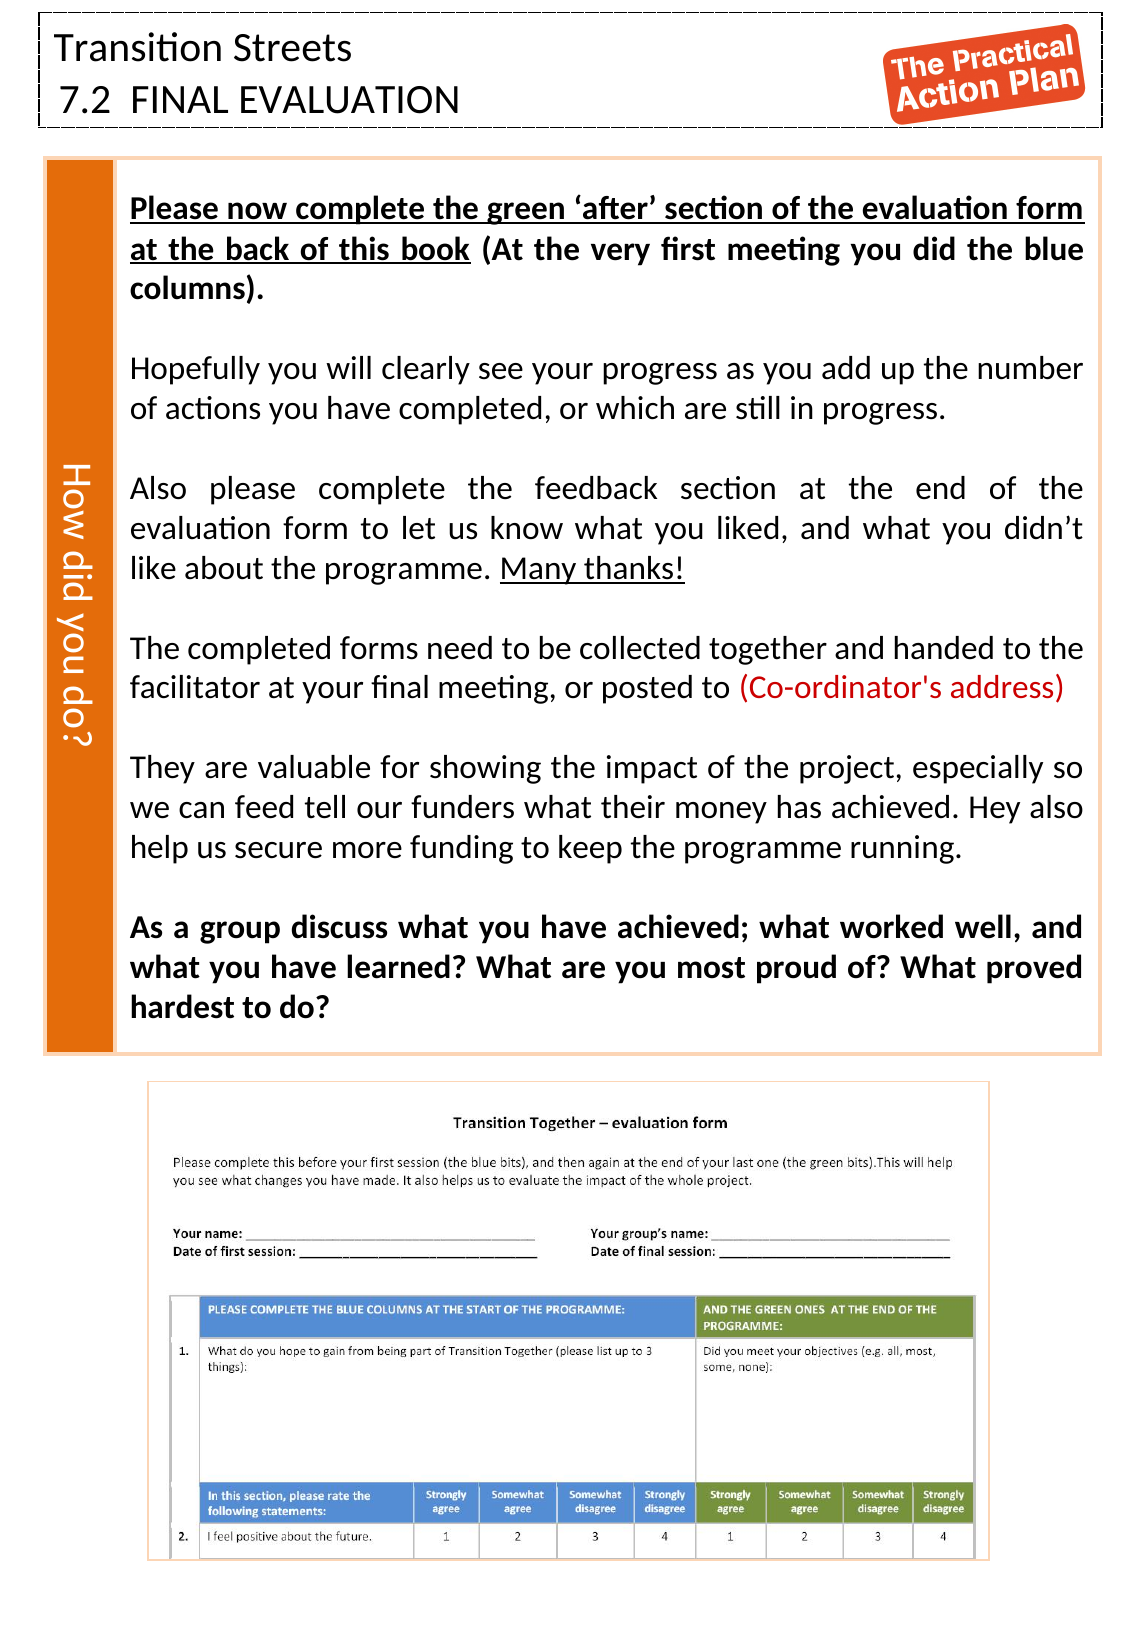

7.2 FINAL EVALUATION
How did you do?
Please now complete the green ‘after’ section of the evaluation form at the back of this book (At the very first meeting you did the blue columns).
Hopefully you will clearly see your progress as you add up the number of actions you have completed, or which are still in progress.
Also please complete the feedback section at the end of the evaluation form to let us know what you liked, and what you didn’t like about the programme. Many thanks!
The completed forms need to be collected together and handed to the facilitator at your final meeting, or posted to (Co-ordinator's address)
They are valuable for showing the impact of the project, especially so we can feed tell our funders what their money has achieved. Hey also help us secure more funding to keep the programme running.
As a group discuss what you have achieved; what worked well, and what you have learned? What are you most proud of? What proved hardest to do?